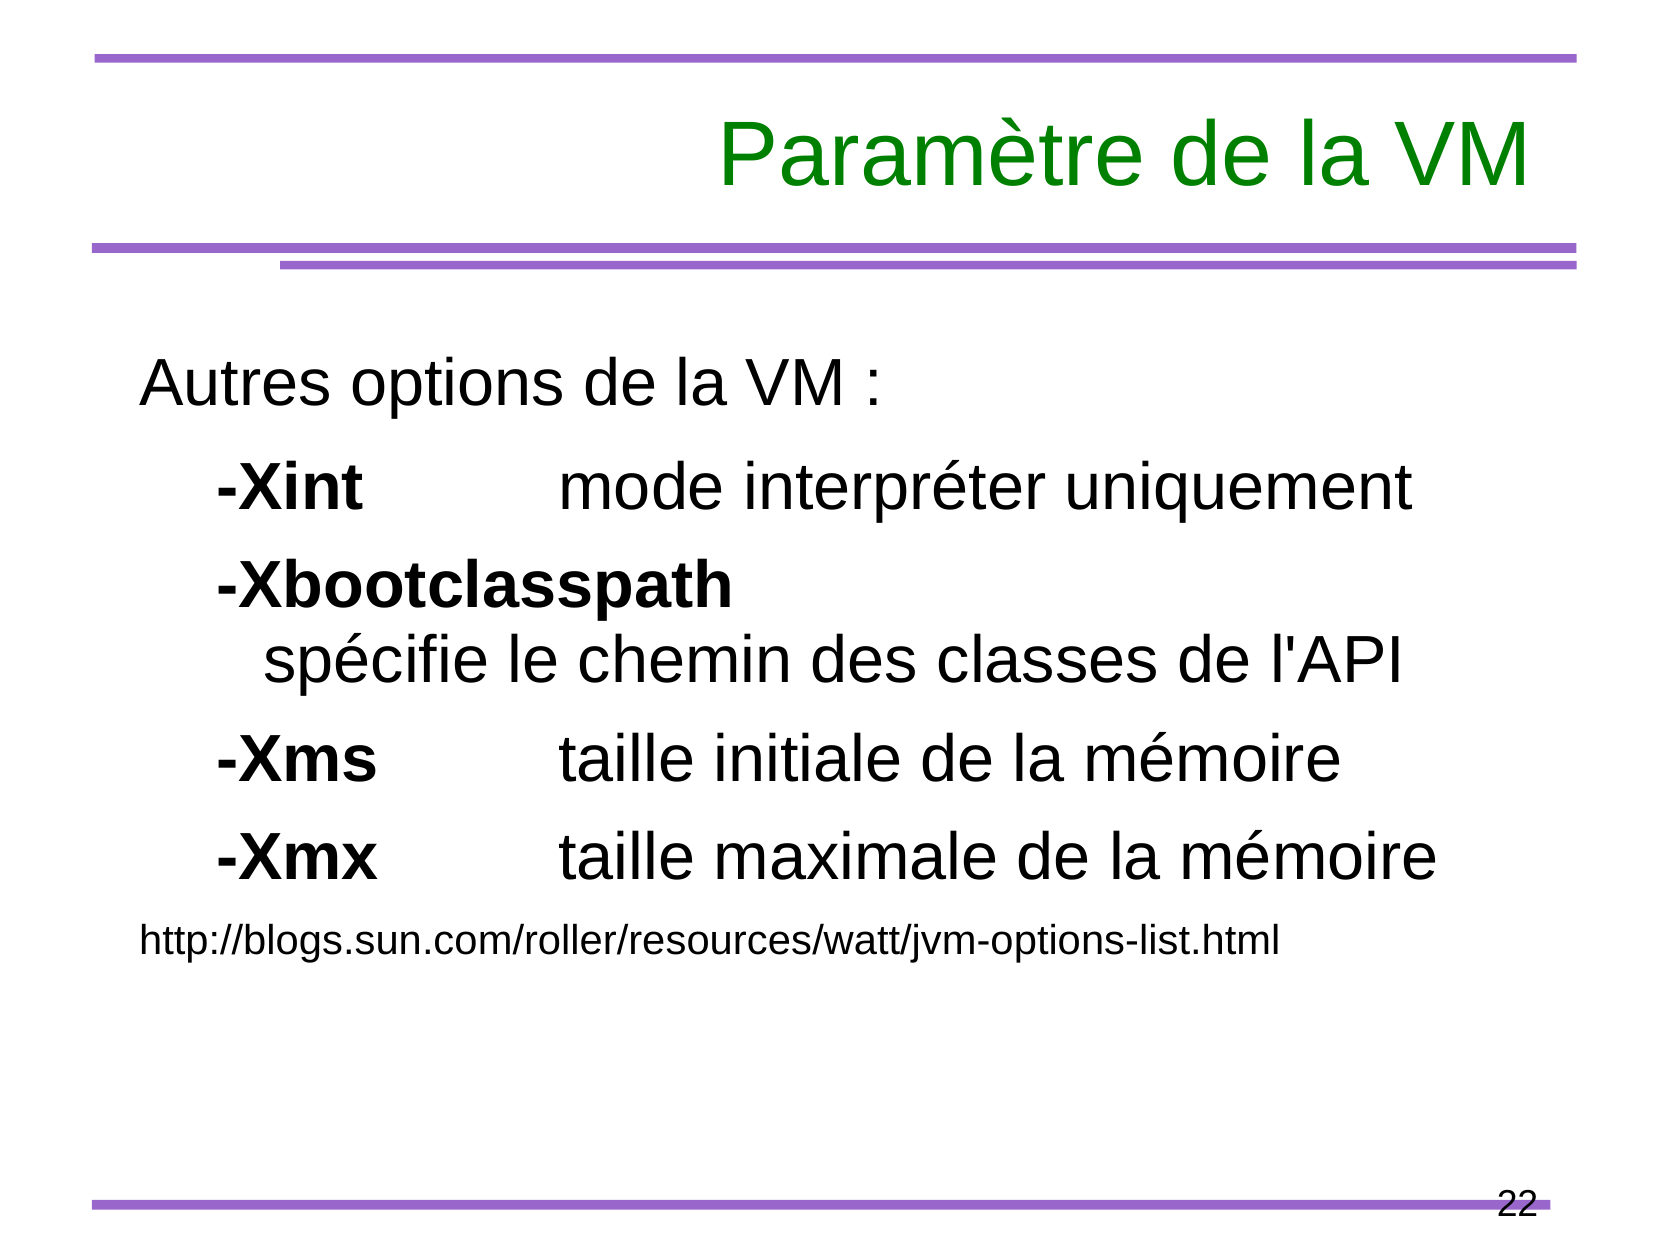

# Paramètre de la VM
Autres options de la VM :
-Xint			mode interpréter uniquement
-Xbootclasspath
spécifie le chemin des classes de l'API
-Xms			taille initiale de la mémoire
-Xmx			taille maximale de la mémoire
http://blogs.sun.com/roller/resources/watt/jvm-options-list.html